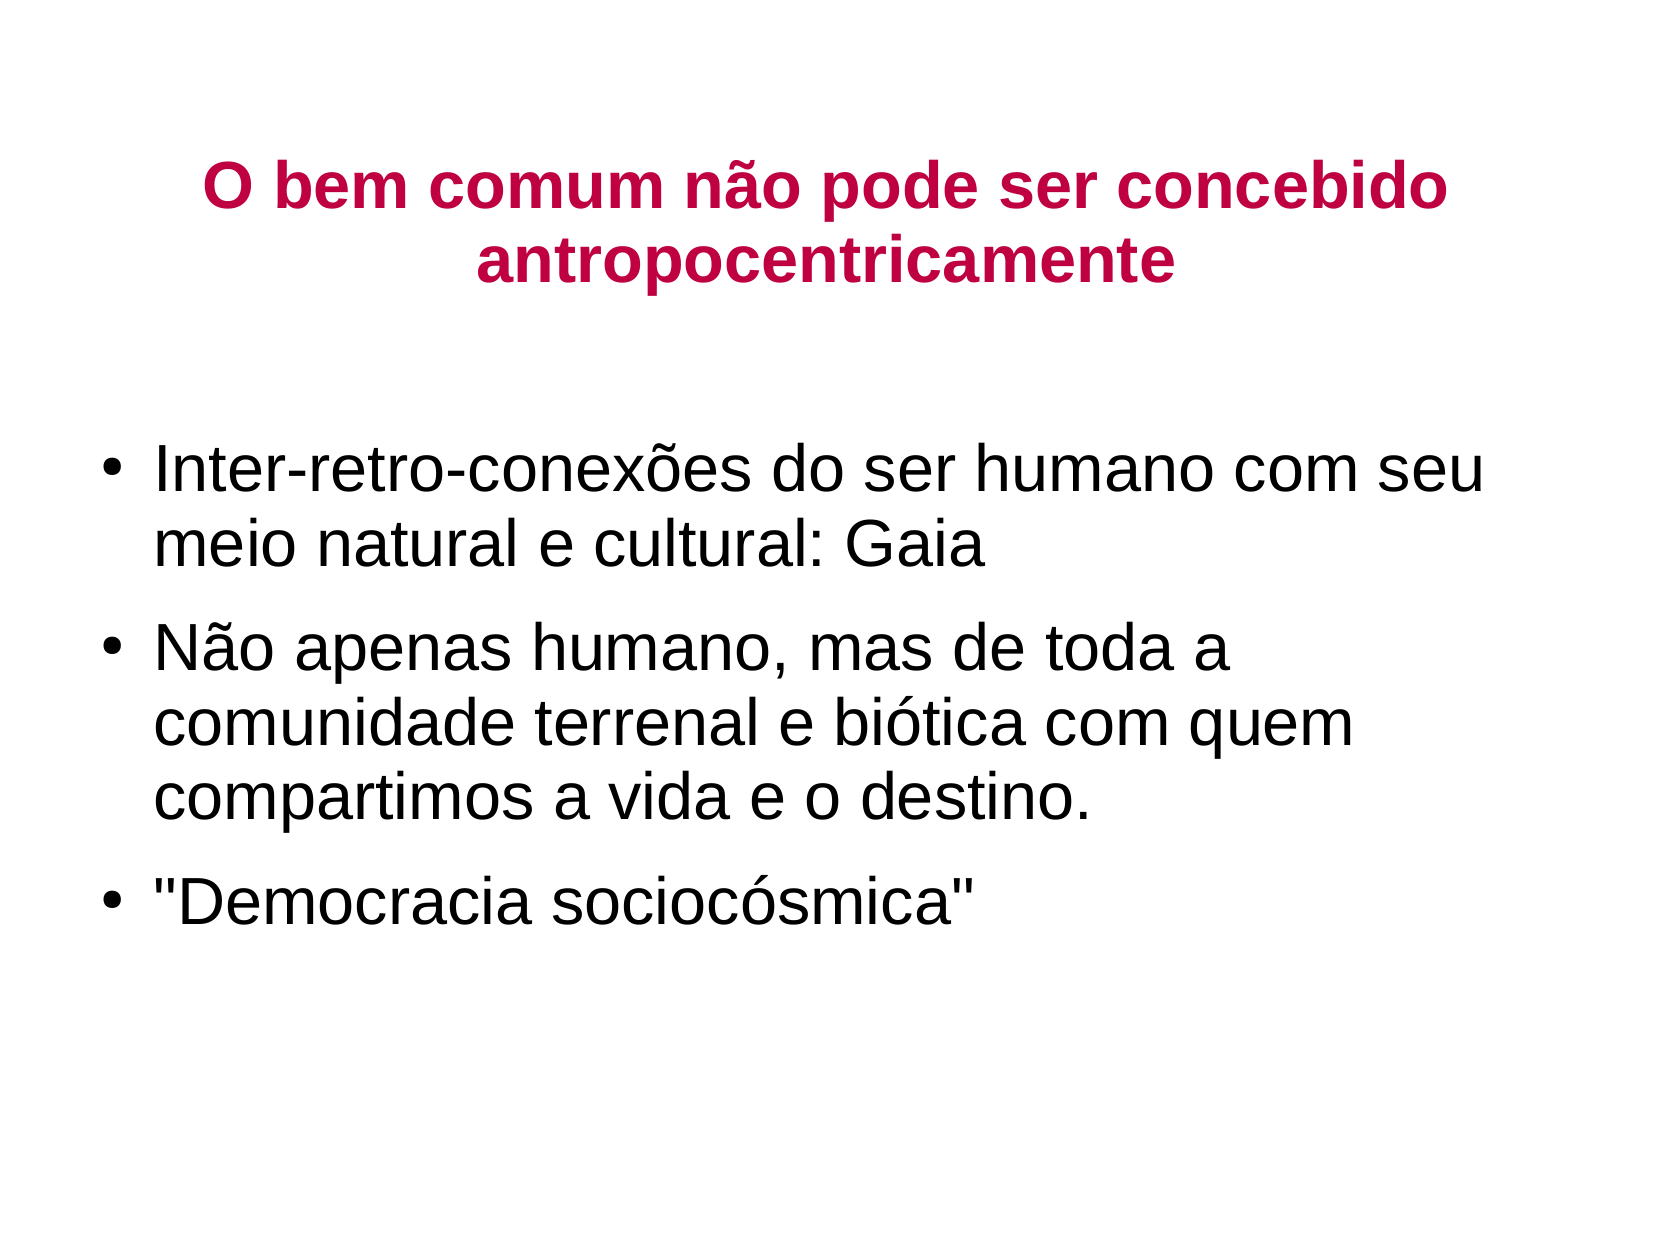

# O bem comum não pode ser concebido antropocentricamente
Inter-retro-conexões do ser humano com seu meio natural e cultural: Gaia
Não apenas humano, mas de toda a comunidade terrenal e biótica com quem compartimos a vida e o destino.
"Democracia sociocósmica"